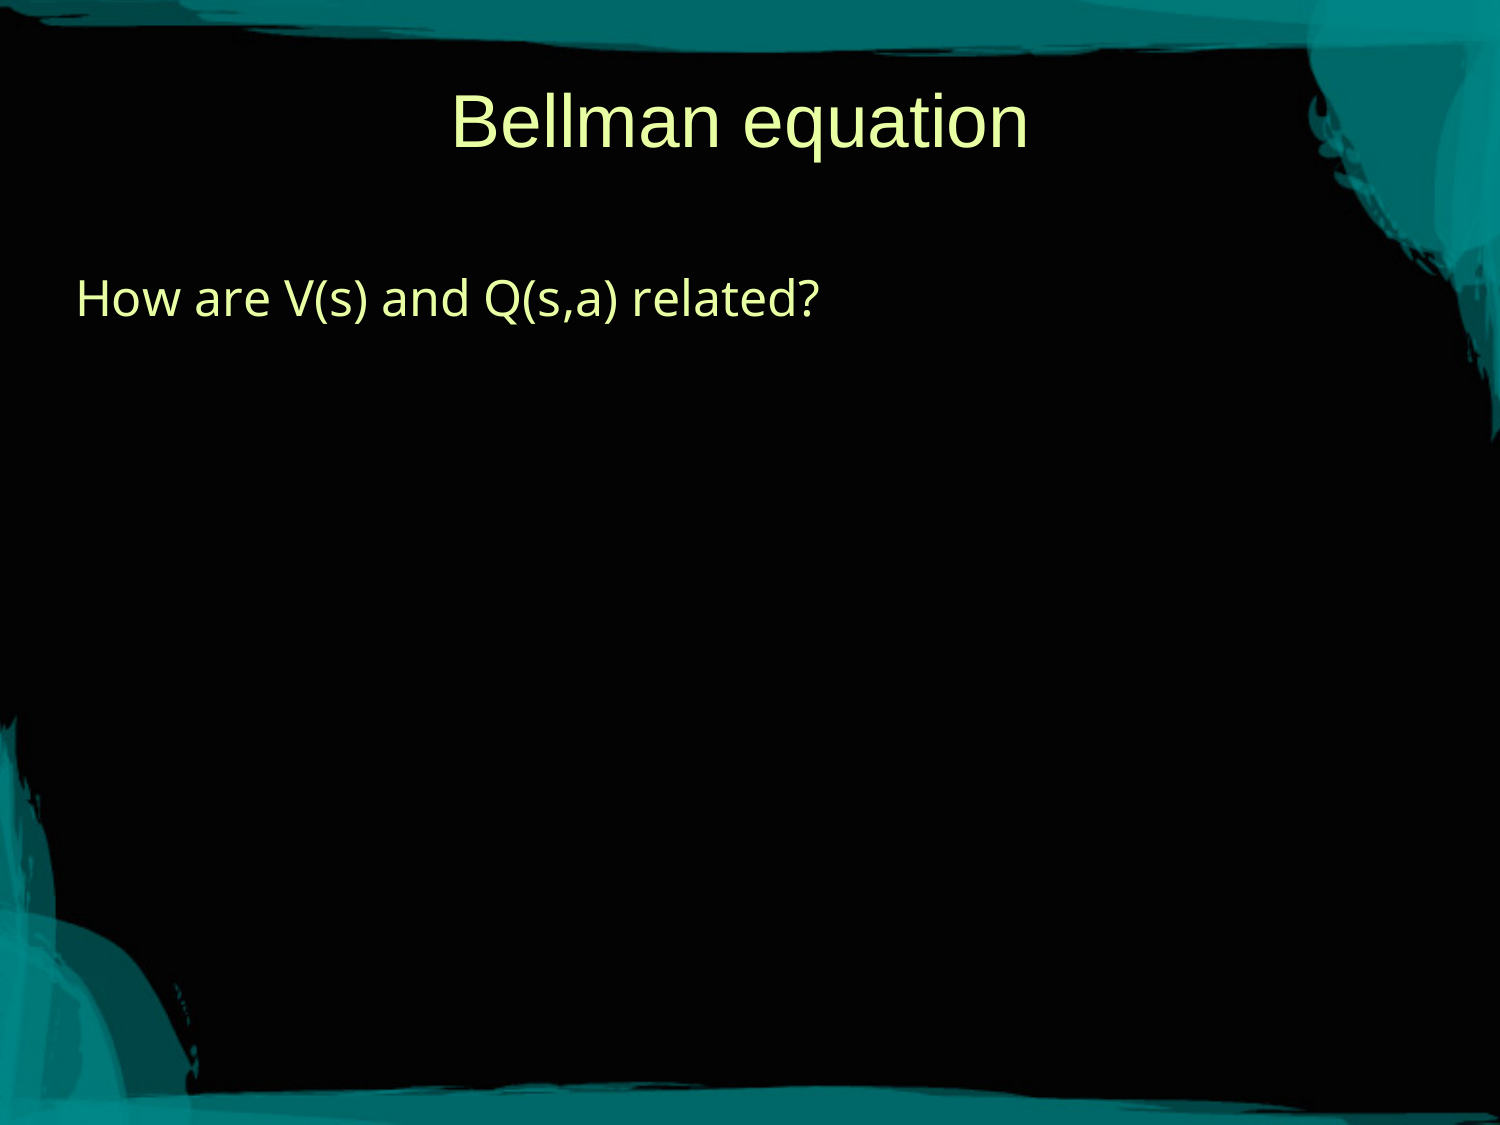

# Bellman equation
How are V(s) and Q(s,a) related?